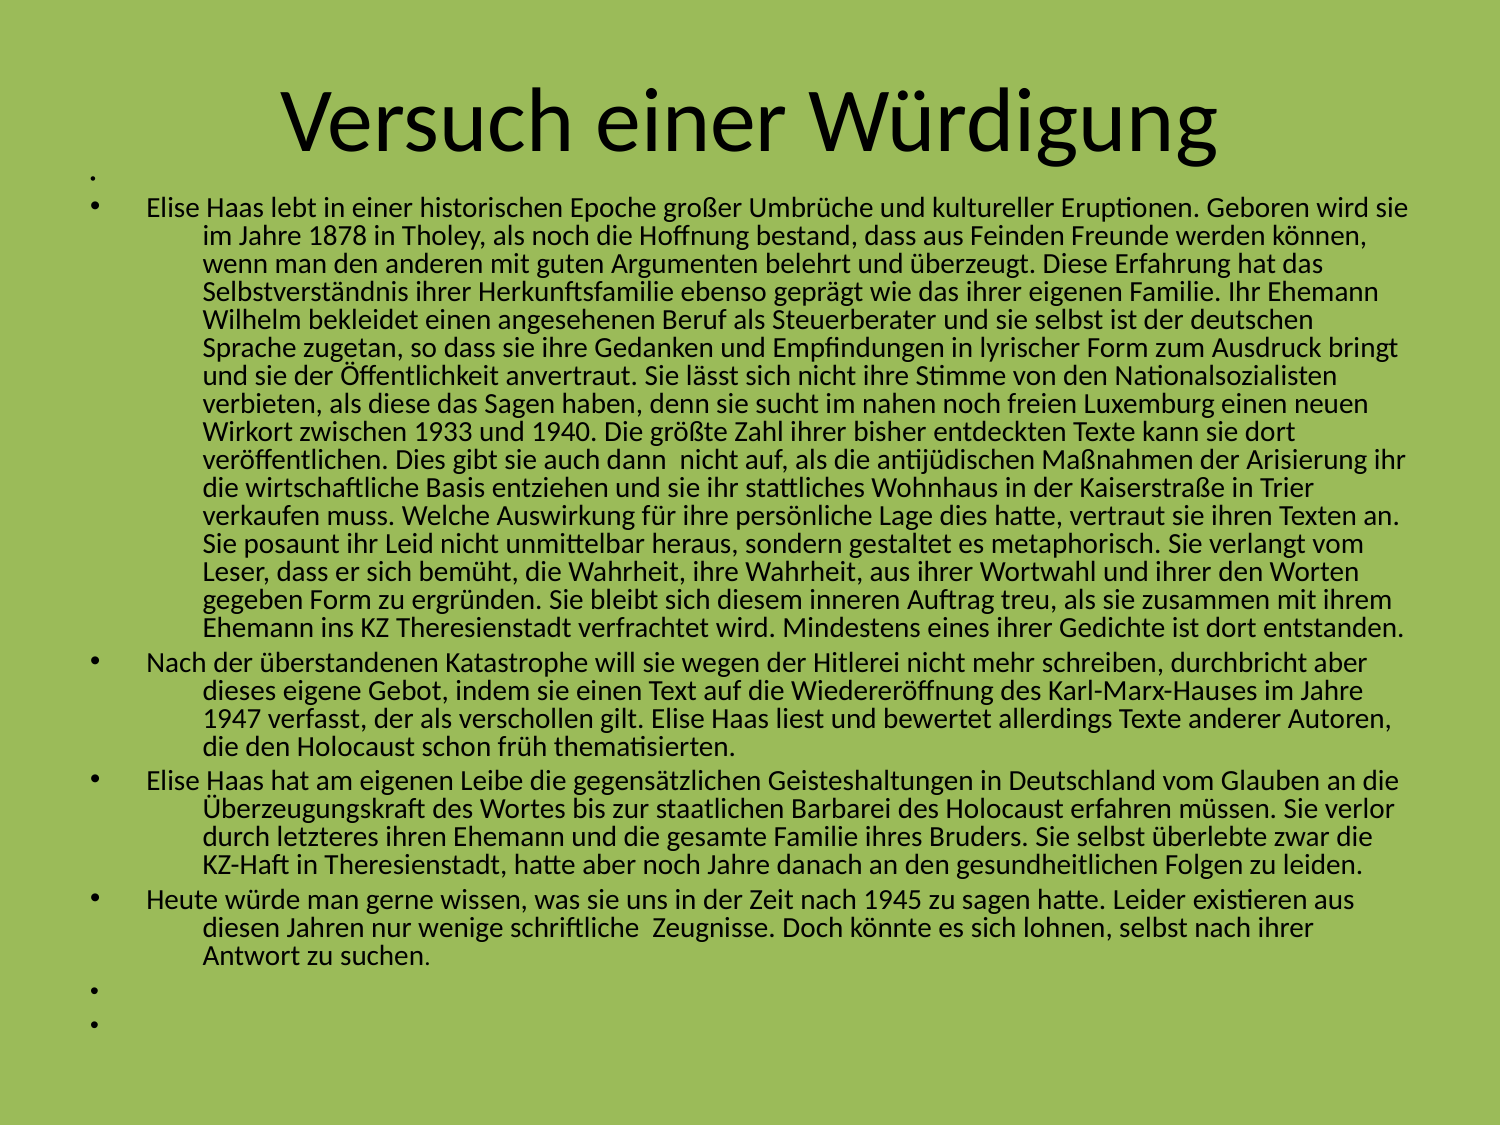

# Versuch einer Würdigung
Elise Haas lebt in einer historischen Epoche großer Umbrüche und kultureller Eruptionen. Geboren wird sie im Jahre 1878 in Tholey, als noch die Hoffnung bestand, dass aus Feinden Freunde werden können, wenn man den anderen mit guten Argumenten belehrt und überzeugt. Diese Erfahrung hat das Selbstverständnis ihrer Herkunftsfamilie ebenso geprägt wie das ihrer eigenen Familie. Ihr Ehemann Wilhelm bekleidet einen angesehenen Beruf als Steuerberater und sie selbst ist der deutschen Sprache zugetan, so dass sie ihre Gedanken und Empfindungen in lyrischer Form zum Ausdruck bringt und sie der Öffentlichkeit anvertraut. Sie lässt sich nicht ihre Stimme von den Nationalsozialisten verbieten, als diese das Sagen haben, denn sie sucht im nahen noch freien Luxemburg einen neuen Wirkort zwischen 1933 und 1940. Die größte Zahl ihrer bisher entdeckten Texte kann sie dort veröffentlichen. Dies gibt sie auch dann nicht auf, als die antijüdischen Maßnahmen der Arisierung ihr die wirtschaftliche Basis entziehen und sie ihr stattliches Wohnhaus in der Kaiserstraße in Trier verkaufen muss. Welche Auswirkung für ihre persönliche Lage dies hatte, vertraut sie ihren Texten an. Sie posaunt ihr Leid nicht unmittelbar heraus, sondern gestaltet es metaphorisch. Sie verlangt vom Leser, dass er sich bemüht, die Wahrheit, ihre Wahrheit, aus ihrer Wortwahl und ihrer den Worten gegeben Form zu ergründen. Sie bleibt sich diesem inneren Auftrag treu, als sie zusammen mit ihrem Ehemann ins KZ Theresienstadt verfrachtet wird. Mindestens eines ihrer Gedichte ist dort entstanden.
Nach der überstandenen Katastrophe will sie wegen der Hitlerei nicht mehr schreiben, durchbricht aber dieses eigene Gebot, indem sie einen Text auf die Wiedereröffnung des Karl-Marx-Hauses im Jahre 1947 verfasst, der als verschollen gilt. Elise Haas liest und bewertet allerdings Texte anderer Autoren, die den Holocaust schon früh thematisierten.
Elise Haas hat am eigenen Leibe die gegensätzlichen Geisteshaltungen in Deutschland vom Glauben an die Überzeugungskraft des Wortes bis zur staatlichen Barbarei des Holocaust erfahren müssen. Sie verlor durch letzteres ihren Ehemann und die gesamte Familie ihres Bruders. Sie selbst überlebte zwar die KZ-Haft in Theresienstadt, hatte aber noch Jahre danach an den gesundheitlichen Folgen zu leiden.
Heute würde man gerne wissen, was sie uns in der Zeit nach 1945 zu sagen hatte. Leider existieren aus diesen Jahren nur wenige schriftliche Zeugnisse. Doch könnte es sich lohnen, selbst nach ihrer Antwort zu suchen.